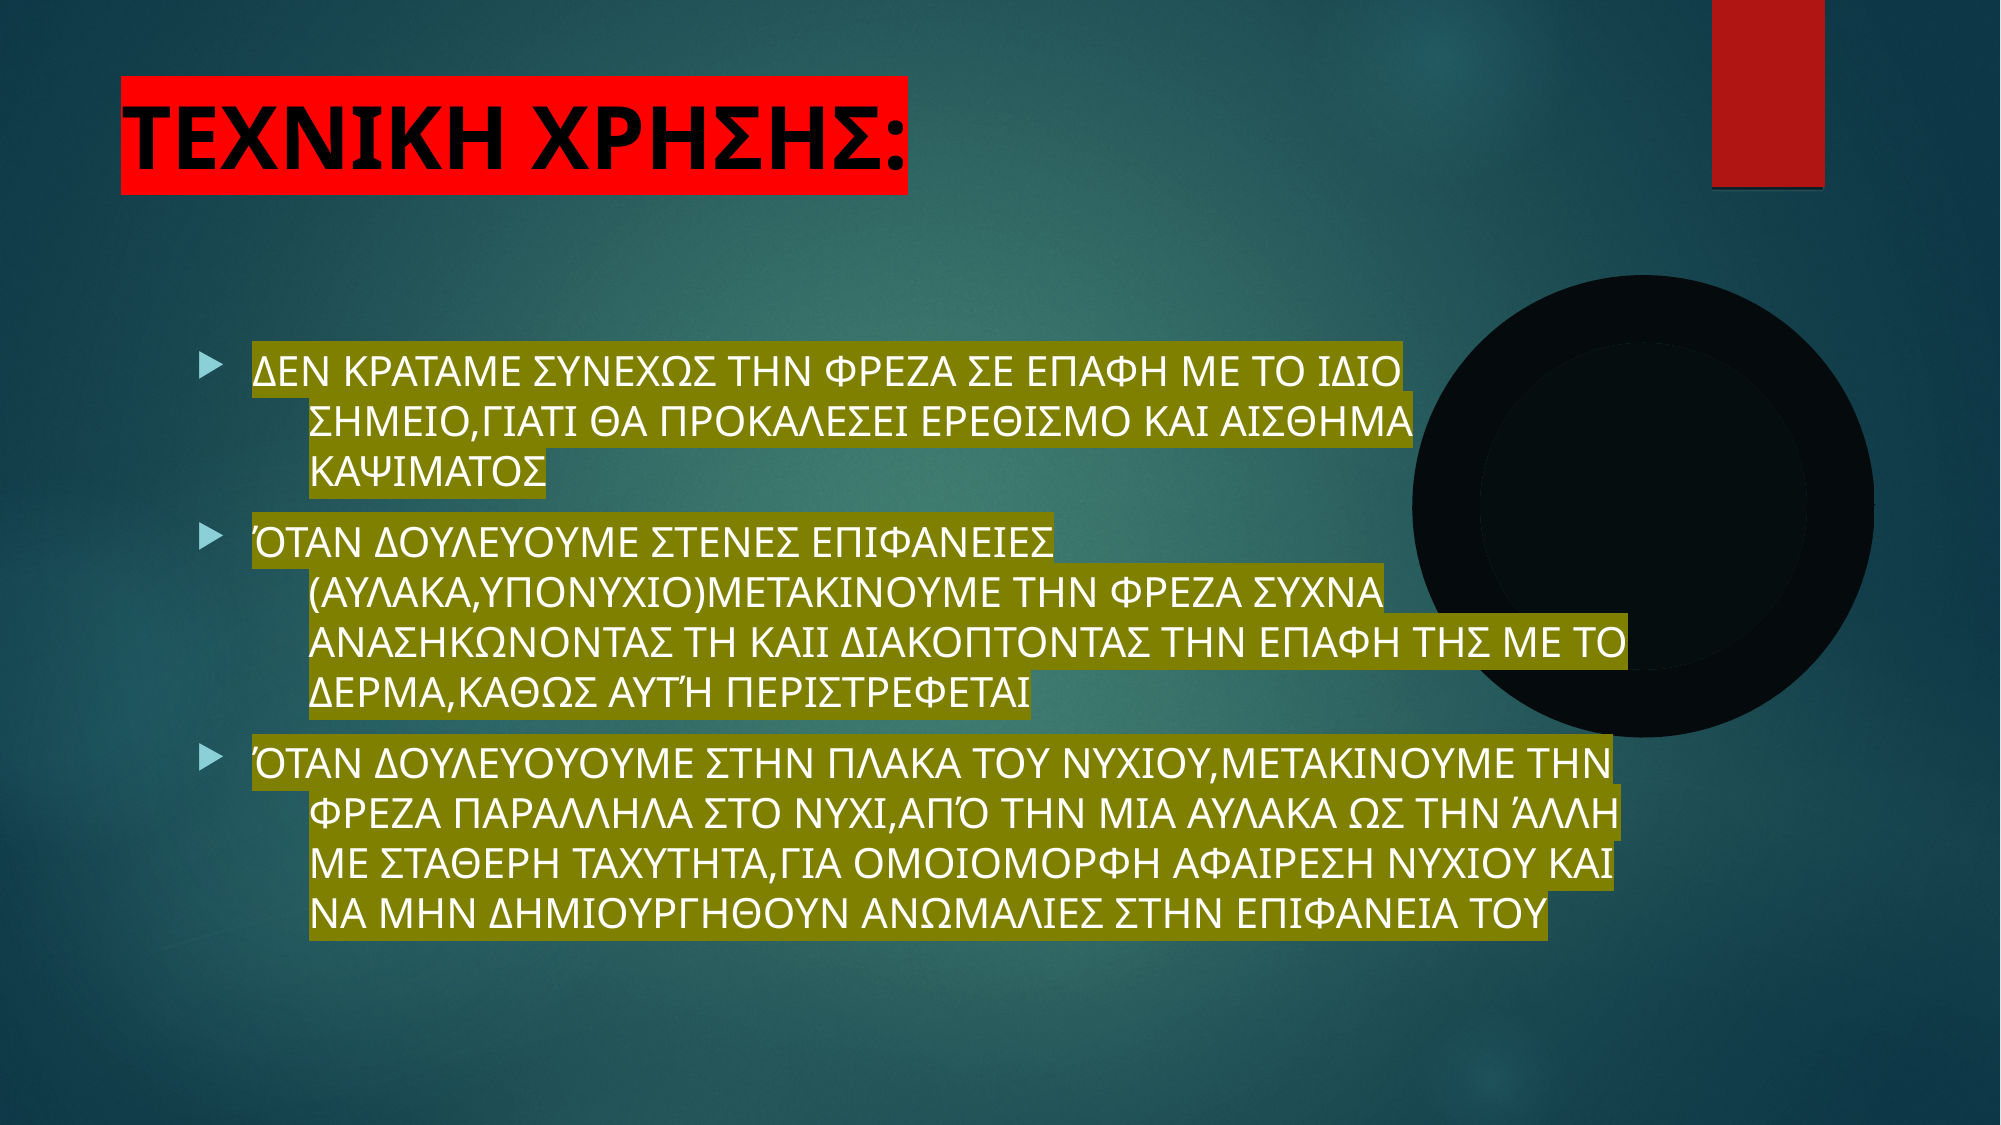

# ΤΕΧΝΙΚΗ ΧΡΗΣΗΣ:
ΔΕΝ ΚΡΑΤΑΜΕ ΣΥΝΕΧΩΣ ΤΗΝ ΦΡΕΖΑ ΣΕ ΕΠΑΦΗ ΜΕ ΤΟ ΙΔΙΟ ΣΗΜΕΙΟ,ΓΙΑΤΙ ΘΑ ΠΡΟΚΑΛΕΣΕΙ ΕΡΕΘΙΣΜΟ ΚΑΙ ΑΙΣΘΗΜΑ ΚΑΨΙΜΑΤΟΣ
ΌΤΑΝ ΔΟΥΛΕΥΟΥΜΕ ΣΤΕΝΕΣ ΕΠΙΦΑΝΕΙΕΣ (ΑΥΛΑΚΑ,ΥΠΟΝΥΧΙΟ)ΜΕΤΑΚΙΝΟΥΜΕ ΤΗΝ ΦΡΕΖΑ ΣΥΧΝΑ ΑΝΑΣΗΚΩΝΟΝΤΑΣ ΤΗ ΚΑΙΙ ΔΙΑΚΟΠΤΟΝΤΑΣ ΤΗΝ ΕΠΑΦΗ ΤΗΣ ΜΕ ΤΟ ΔΕΡΜΑ,ΚΑΘΩΣ ΑΥΤΉ ΠΕΡΙΣΤΡΕΦΕΤΑΙ
ΌΤΑΝ ΔΟΥΛΕΥΟΥΟΥΜΕ ΣΤΗΝ ΠΛΑΚΑ ΤΟΥ ΝΥΧΙΟΥ,ΜΕΤΑΚΙΝΟΥΜΕ ΤΗΝ ΦΡΕΖΑ ΠΑΡΑΛΛΗΛΑ ΣΤΟ ΝΥΧΙ,ΑΠΌ ΤΗΝ ΜΙΑ ΑΥΛΑΚΑ ΩΣ ΤΗΝ ΆΛΛΗ ΜΕ ΣΤΑΘΕΡΗ ΤΑΧΥΤΗΤΑ,ΓΙΑ ΟΜΟΙΟΜΟΡΦΗ ΑΦΑΙΡΕΣΗ ΝΥΧΙΟΥ ΚΑΙ ΝΑ ΜΗΝ ΔΗΜΙΟΥΡΓΗΘΟΥΝ ΑΝΩΜΑΛΙΕΣ ΣΤΗΝ ΕΠΙΦΑΝΕΙΑ ΤΟΥ